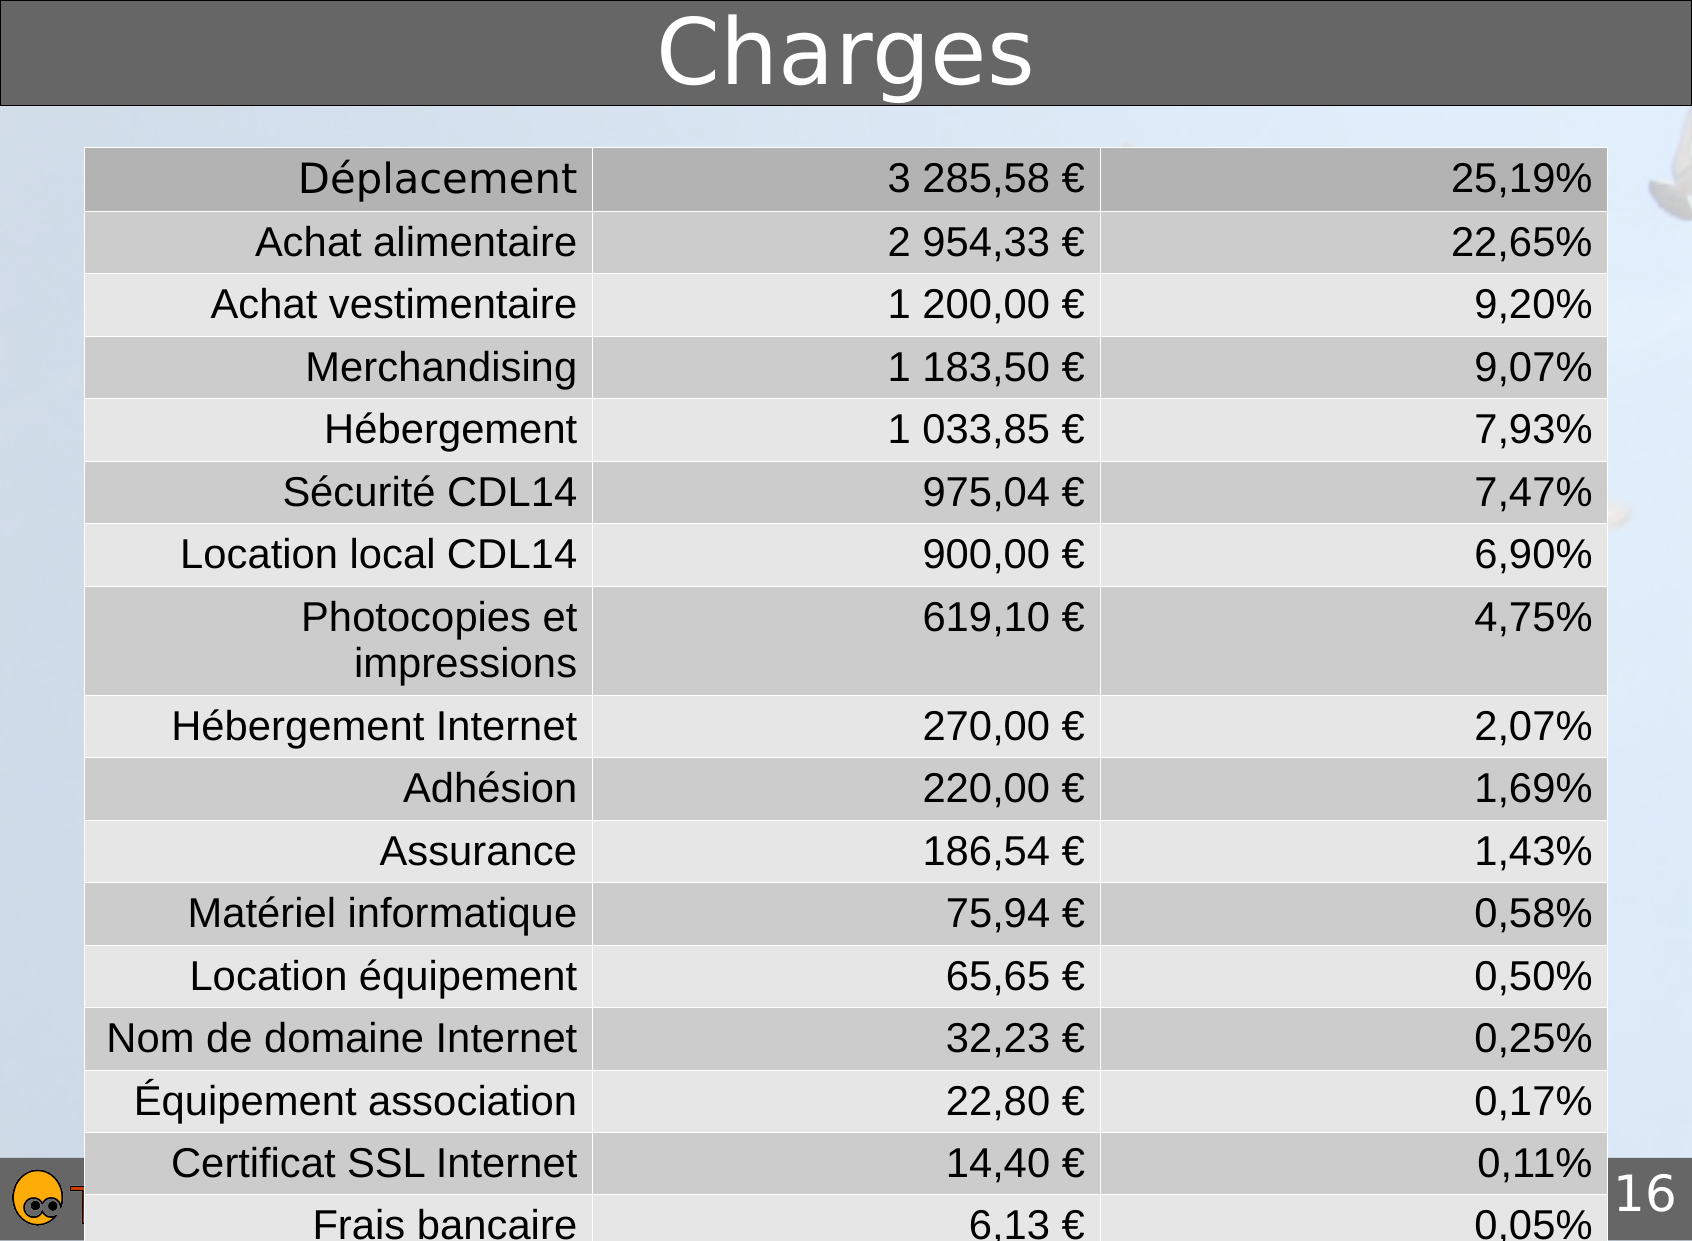

# Charges
| Déplacement | 3 285,58 € | 25,19% |
| --- | --- | --- |
| Achat alimentaire | 2 954,33 € | 22,65% |
| Achat vestimentaire | 1 200,00 € | 9,20% |
| Merchandising | 1 183,50 € | 9,07% |
| Hébergement | 1 033,85 € | 7,93% |
| Sécurité CDL14 | 975,04 € | 7,47% |
| Location local CDL14 | 900,00 € | 6,90% |
| Photocopies et impressions | 619,10 € | 4,75% |
| Hébergement Internet | 270,00 € | 2,07% |
| Adhésion | 220,00 € | 1,69% |
| Assurance | 186,54 € | 1,43% |
| Matériel informatique | 75,94 € | 0,58% |
| Location équipement | 65,65 € | 0,50% |
| Nom de domaine Internet | 32,23 € | 0,25% |
| Équipement association | 22,80 € | 0,17% |
| Certificat SSL Internet | 14,40 € | 0,11% |
| Frais bancaire | 6,13 € | 0,05% |
| TOTAL | 13 045,09 € | 100,00% |